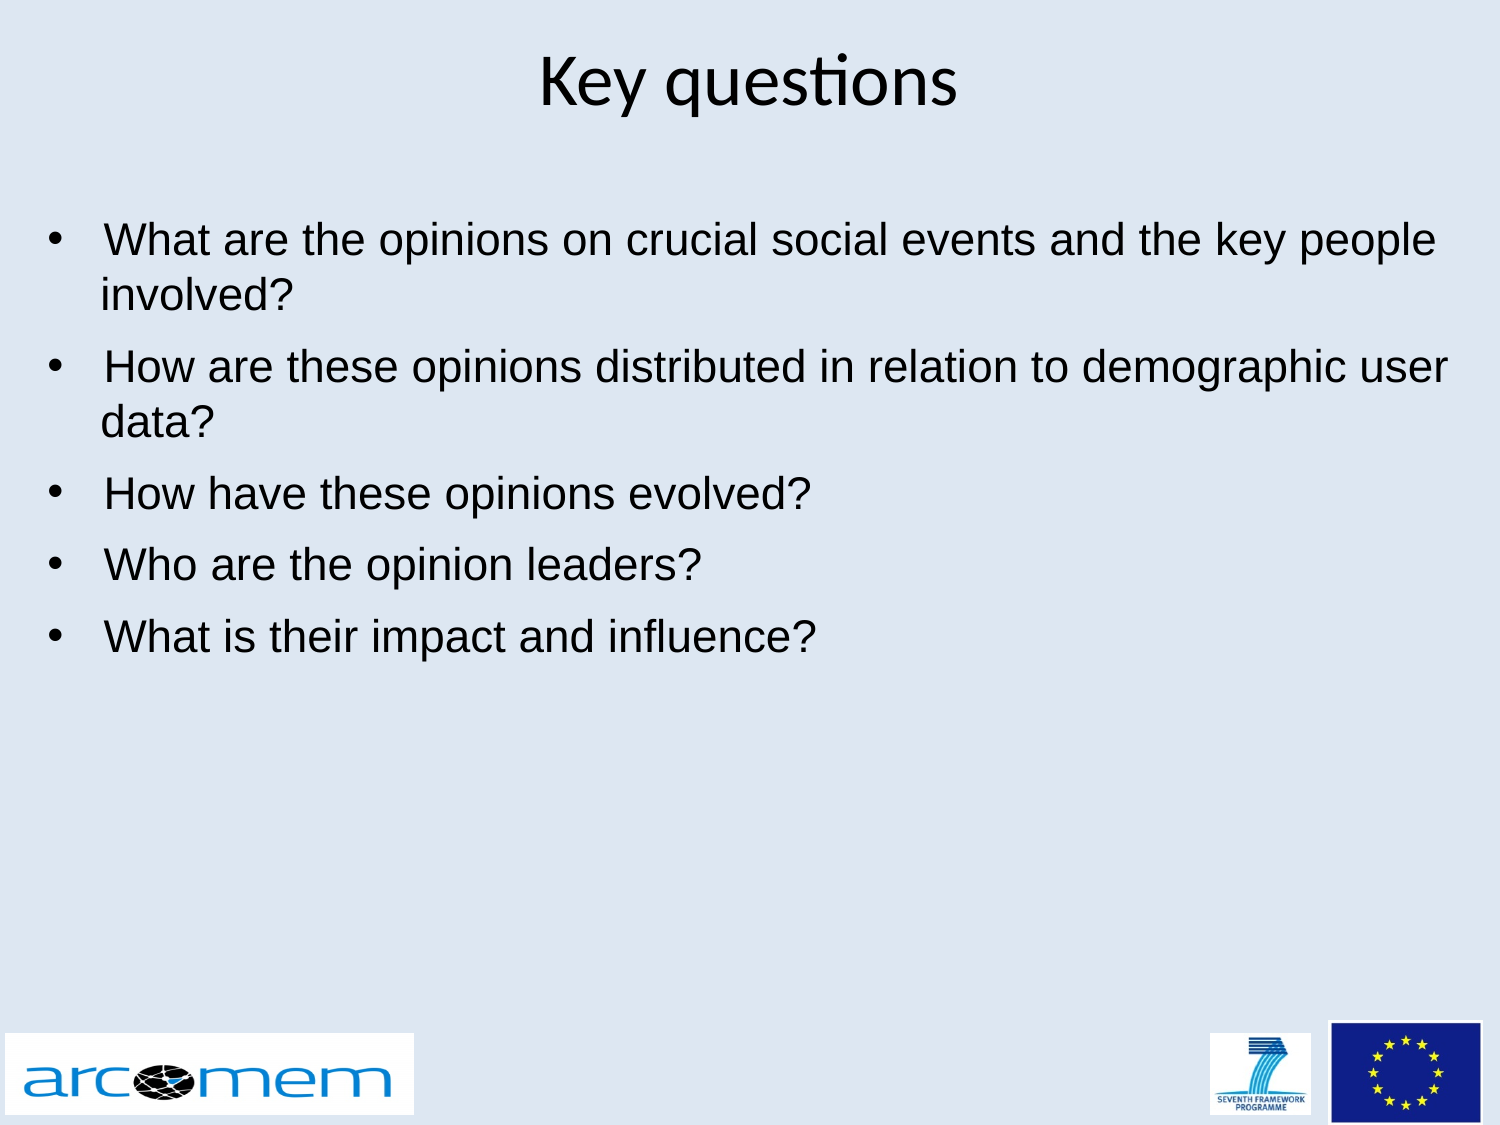

# Key questions
What are the opinions on crucial social events and the key people involved?
How are these opinions distributed in relation to demographic user data?
How have these opinions evolved?
Who are the opinion leaders?
What is their impact and influence?